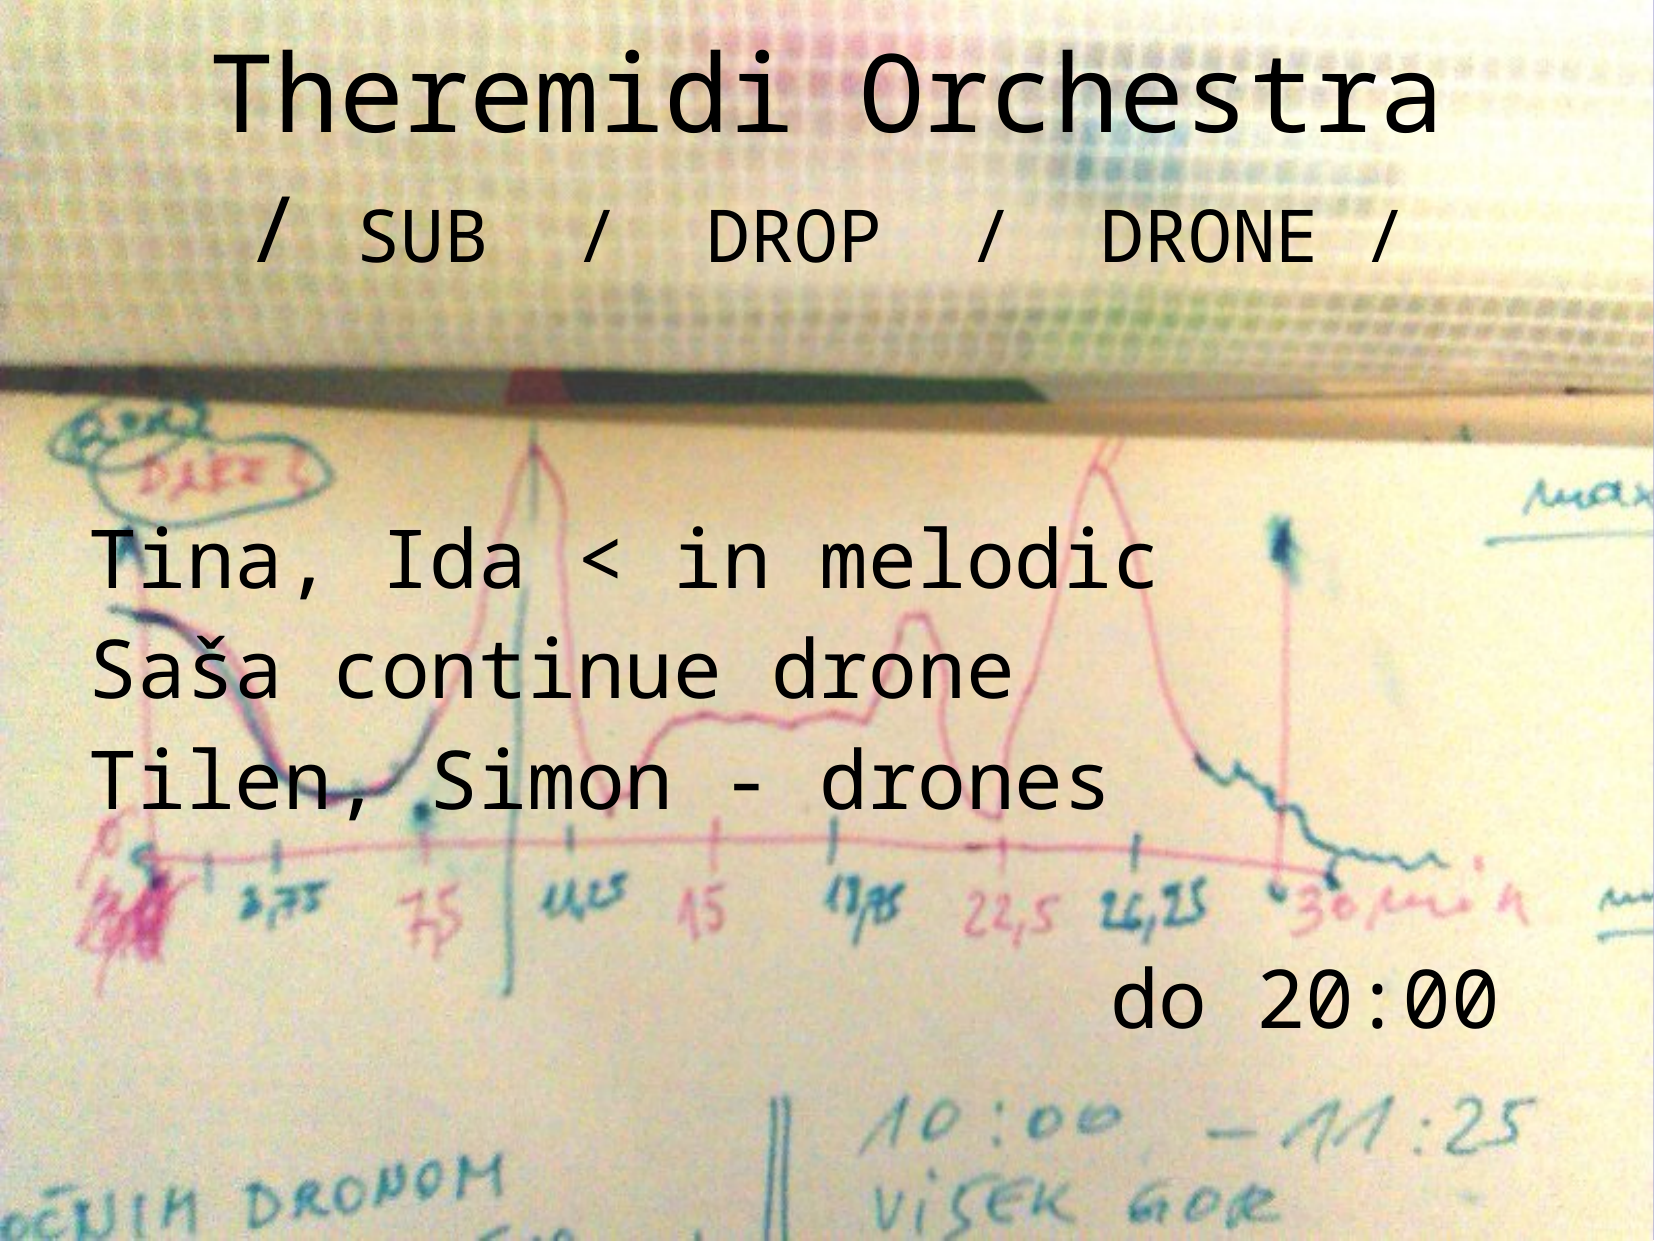

# Theremidi Orchestra / SUB / DROP / DRONE /
Tina, Ida < in melodic
Saša continue drone
Tilen, Simon - drones
do 20:00